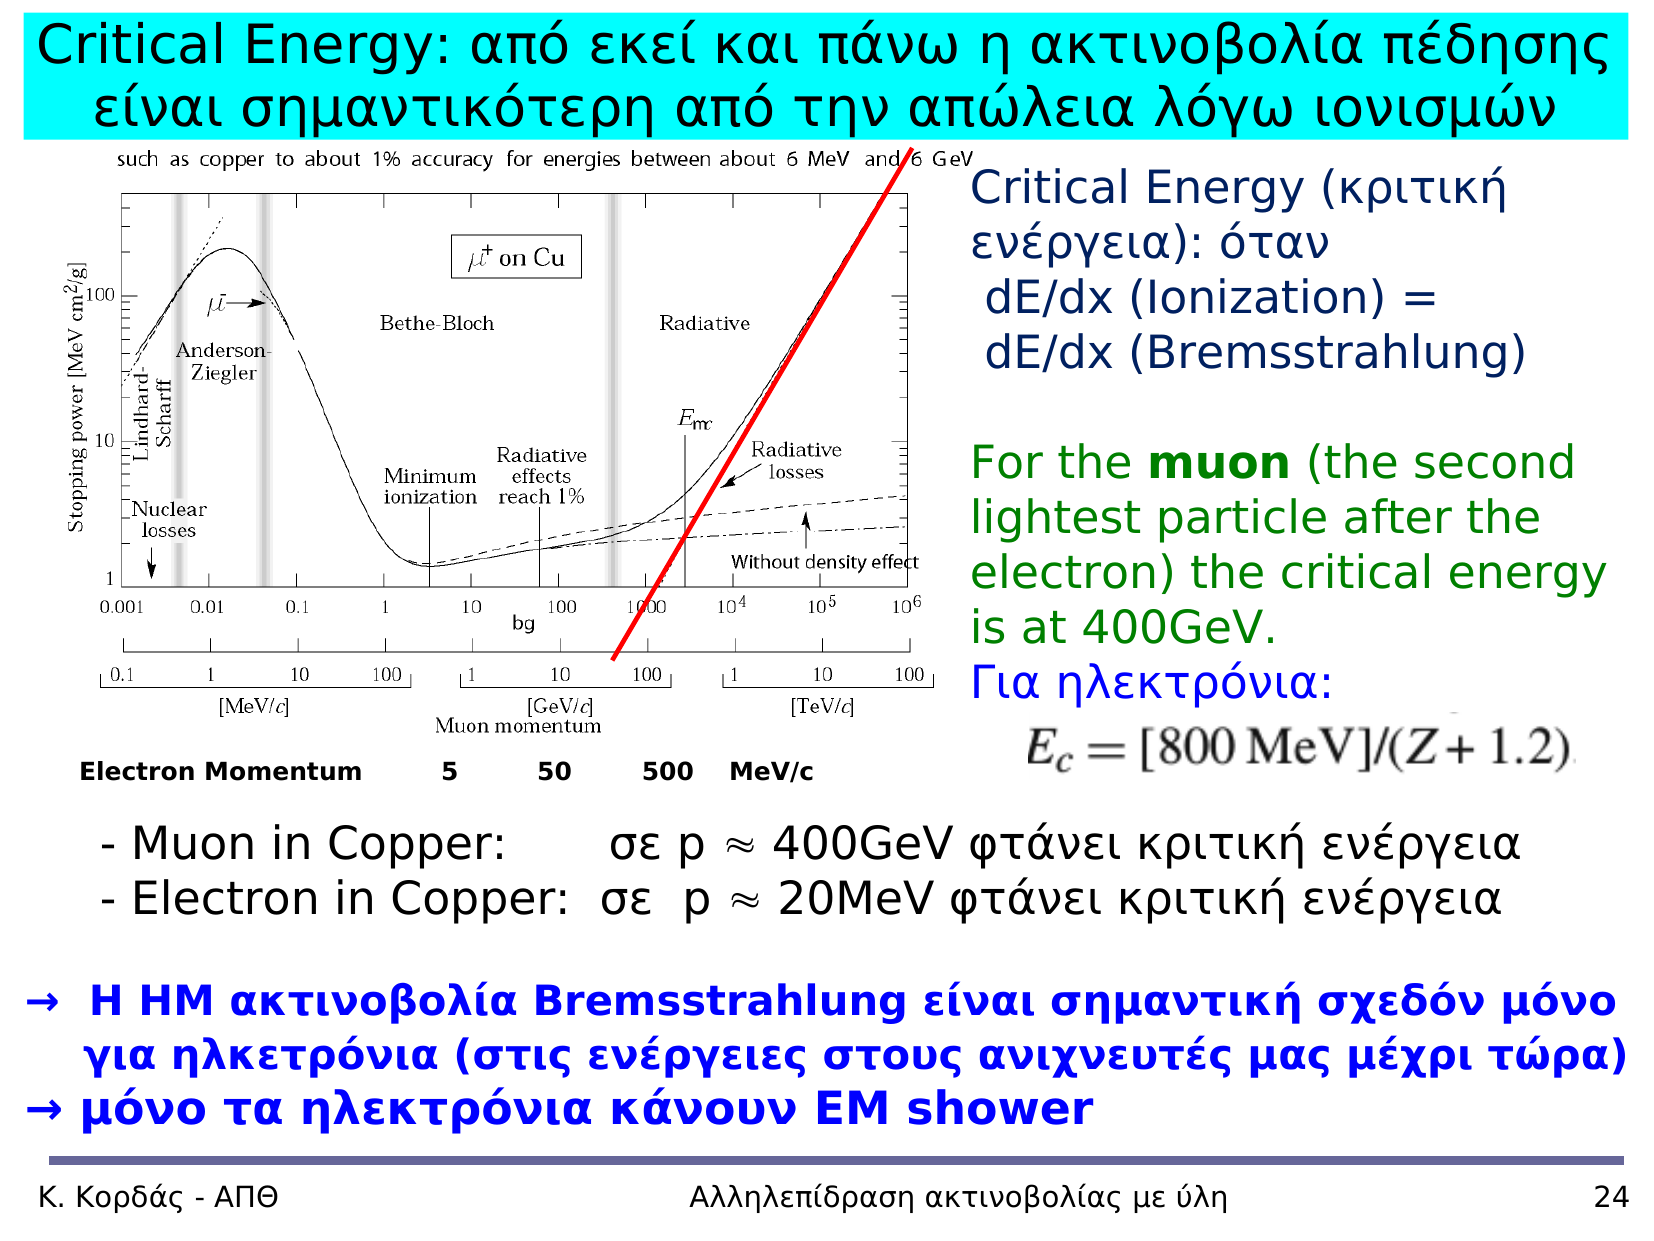

# Critical Energy: από εκεί και πάνω η ακτινοβολία πέδησης είναι σημαντικότερη από την απώλεια λόγω ιονισμών
Critical Energy (κριτική ενέργεια): όταν
 dE/dx (Ionization) =
 dE/dx (Bremsstrahlung)
For the muon (the second lightest particle after the electron) the critical energy is at 400GeV.
Για ηλεκτρόνια:
Electron Momentum 5 50 500 MeV/c
	- Muon in Copper: σε p  400GeV φτάνει κριτική ενέργεια
	- Electron in Copper: σε p  20MeV φτάνει κριτική ενέργεια
→ Η HM ακτινοβολία Bremsstrahlung είναι σημαντική σχεδόν μόνο
 για ηλκετρόνια (στις ενέργειες στους ανιχνευτές μας μέχρι τώρα)
→ μόνο τα ηλεκτρόνια κάνουν ΕΜ shower
Κ. Κορδάς - ΑΠΘ
Αλληλεπίδραση ακτινοβολίας με ύλη
24